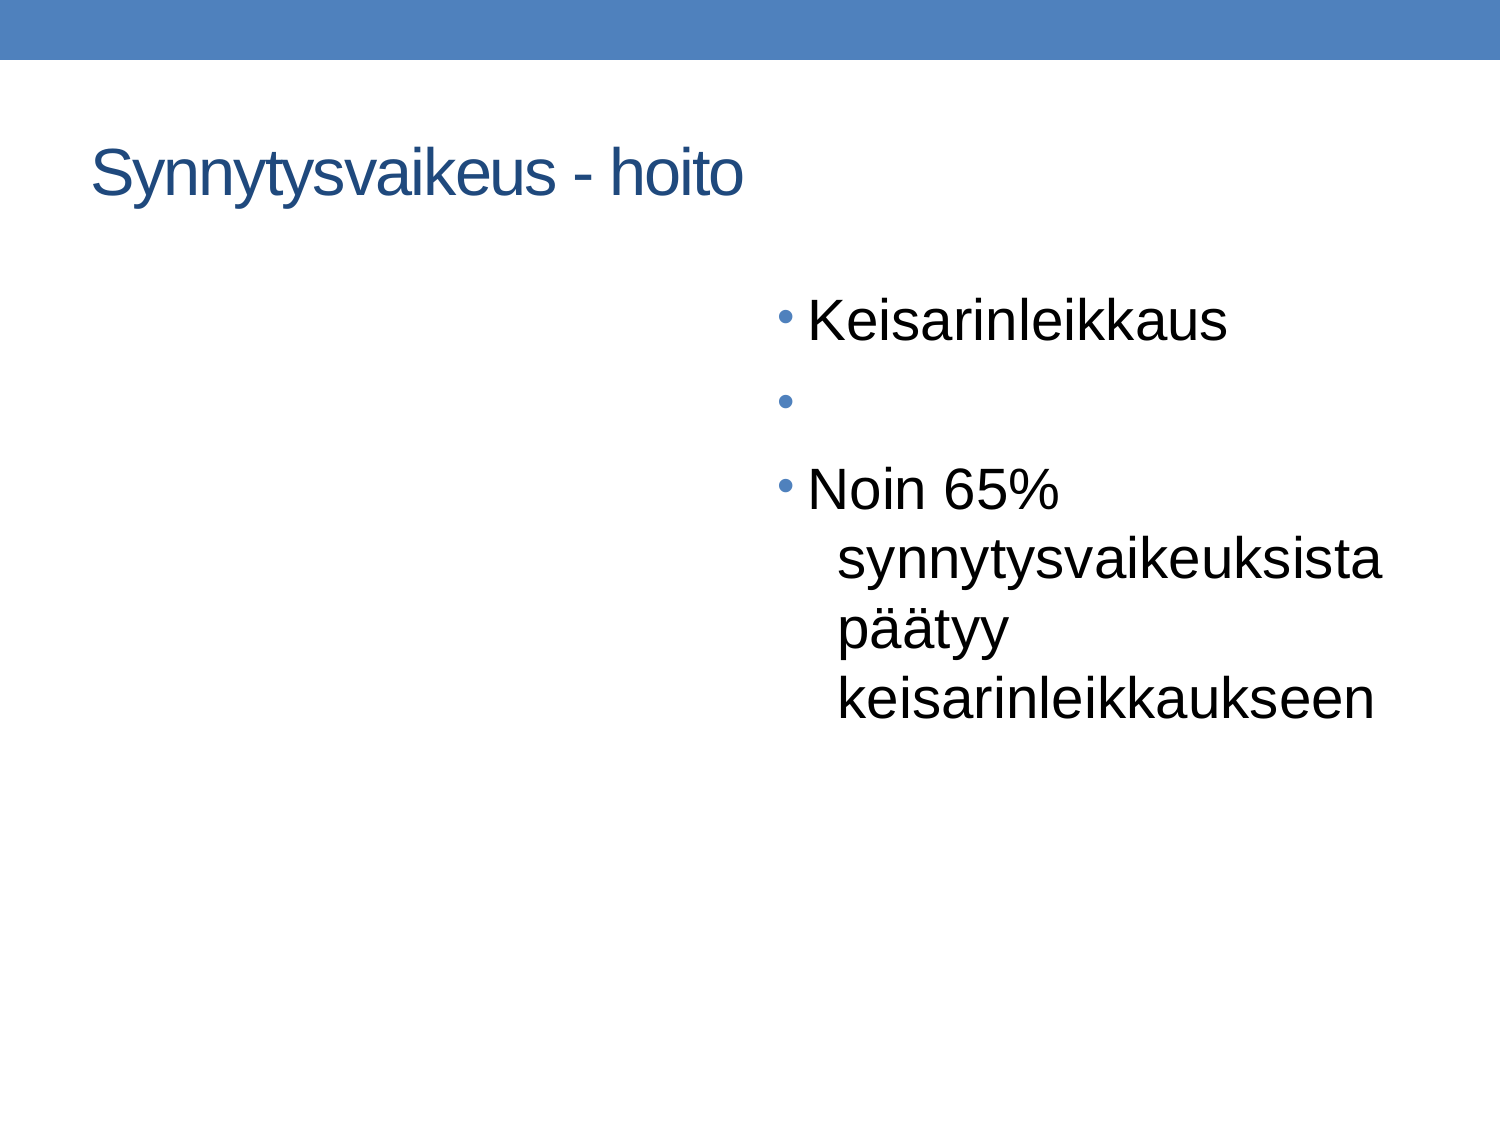

# Synnytysvaikeus - hoito
Keisarinleikkaus
Noin 65% synnytysvaikeuksista päätyy keisarinleikkaukseen